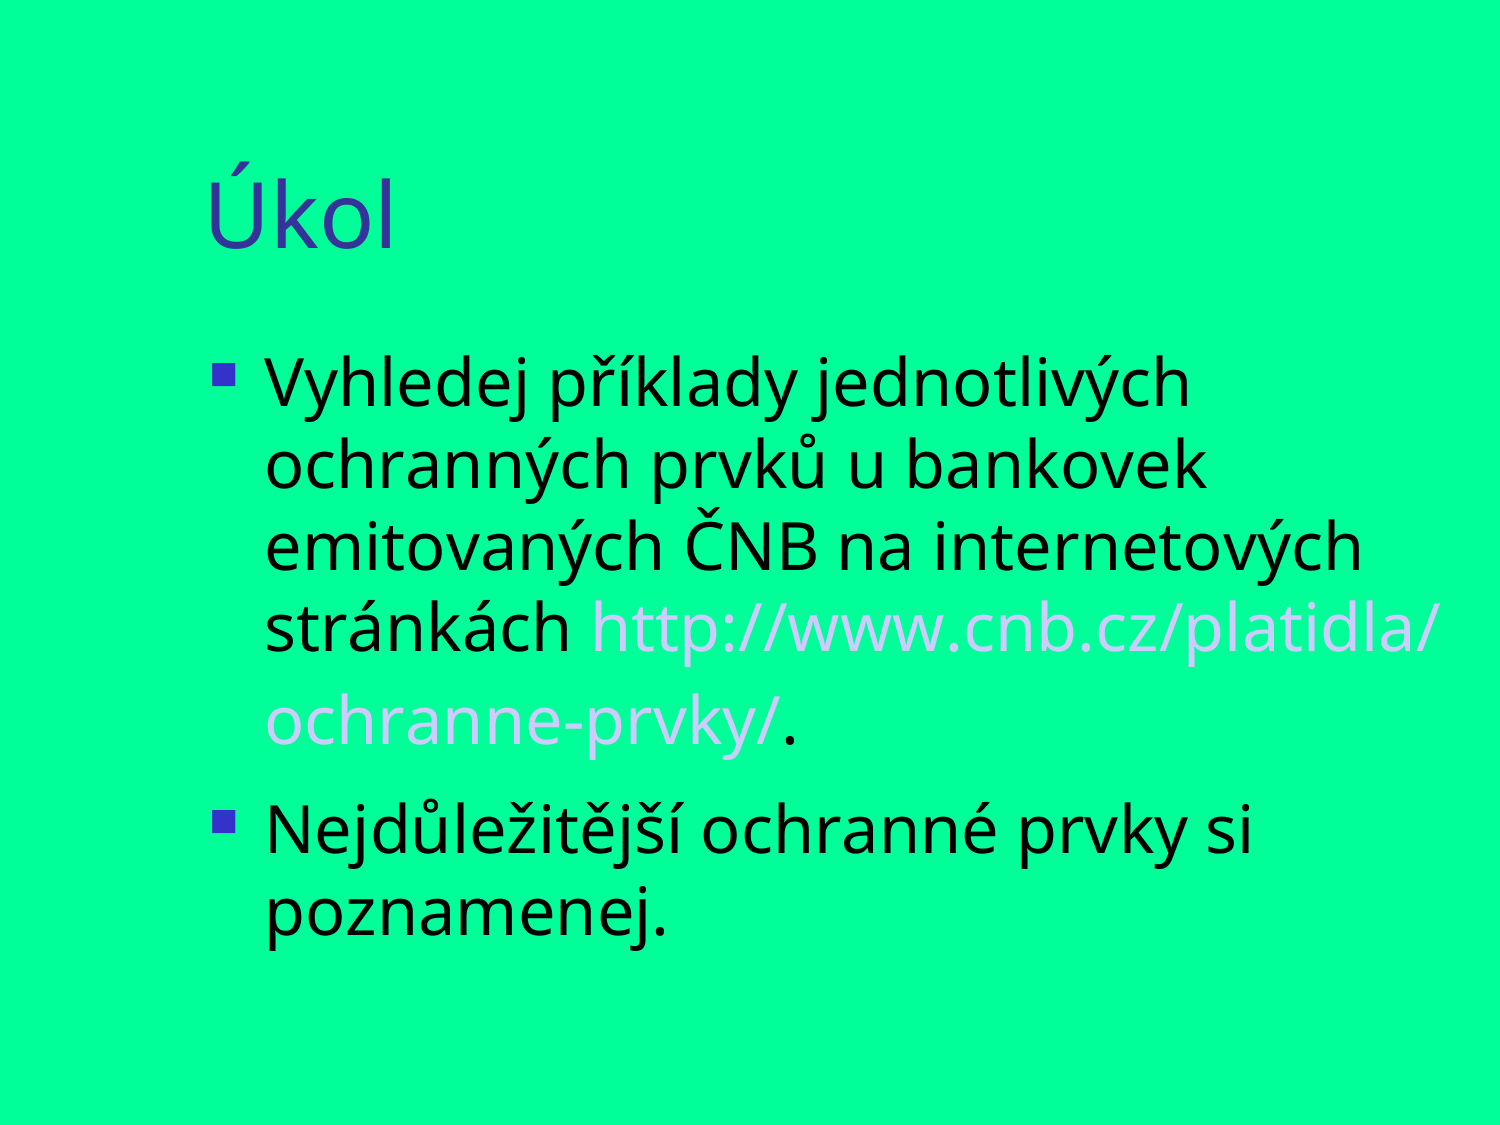

# Úkol
Vyhledej příklady jednotlivých ochranných prvků u bankovek emitovaných ČNB na internetových stránkách http://www.cnb.cz/platidla/ochranne-prvky/.
Nejdůležitější ochranné prvky si poznamenej.